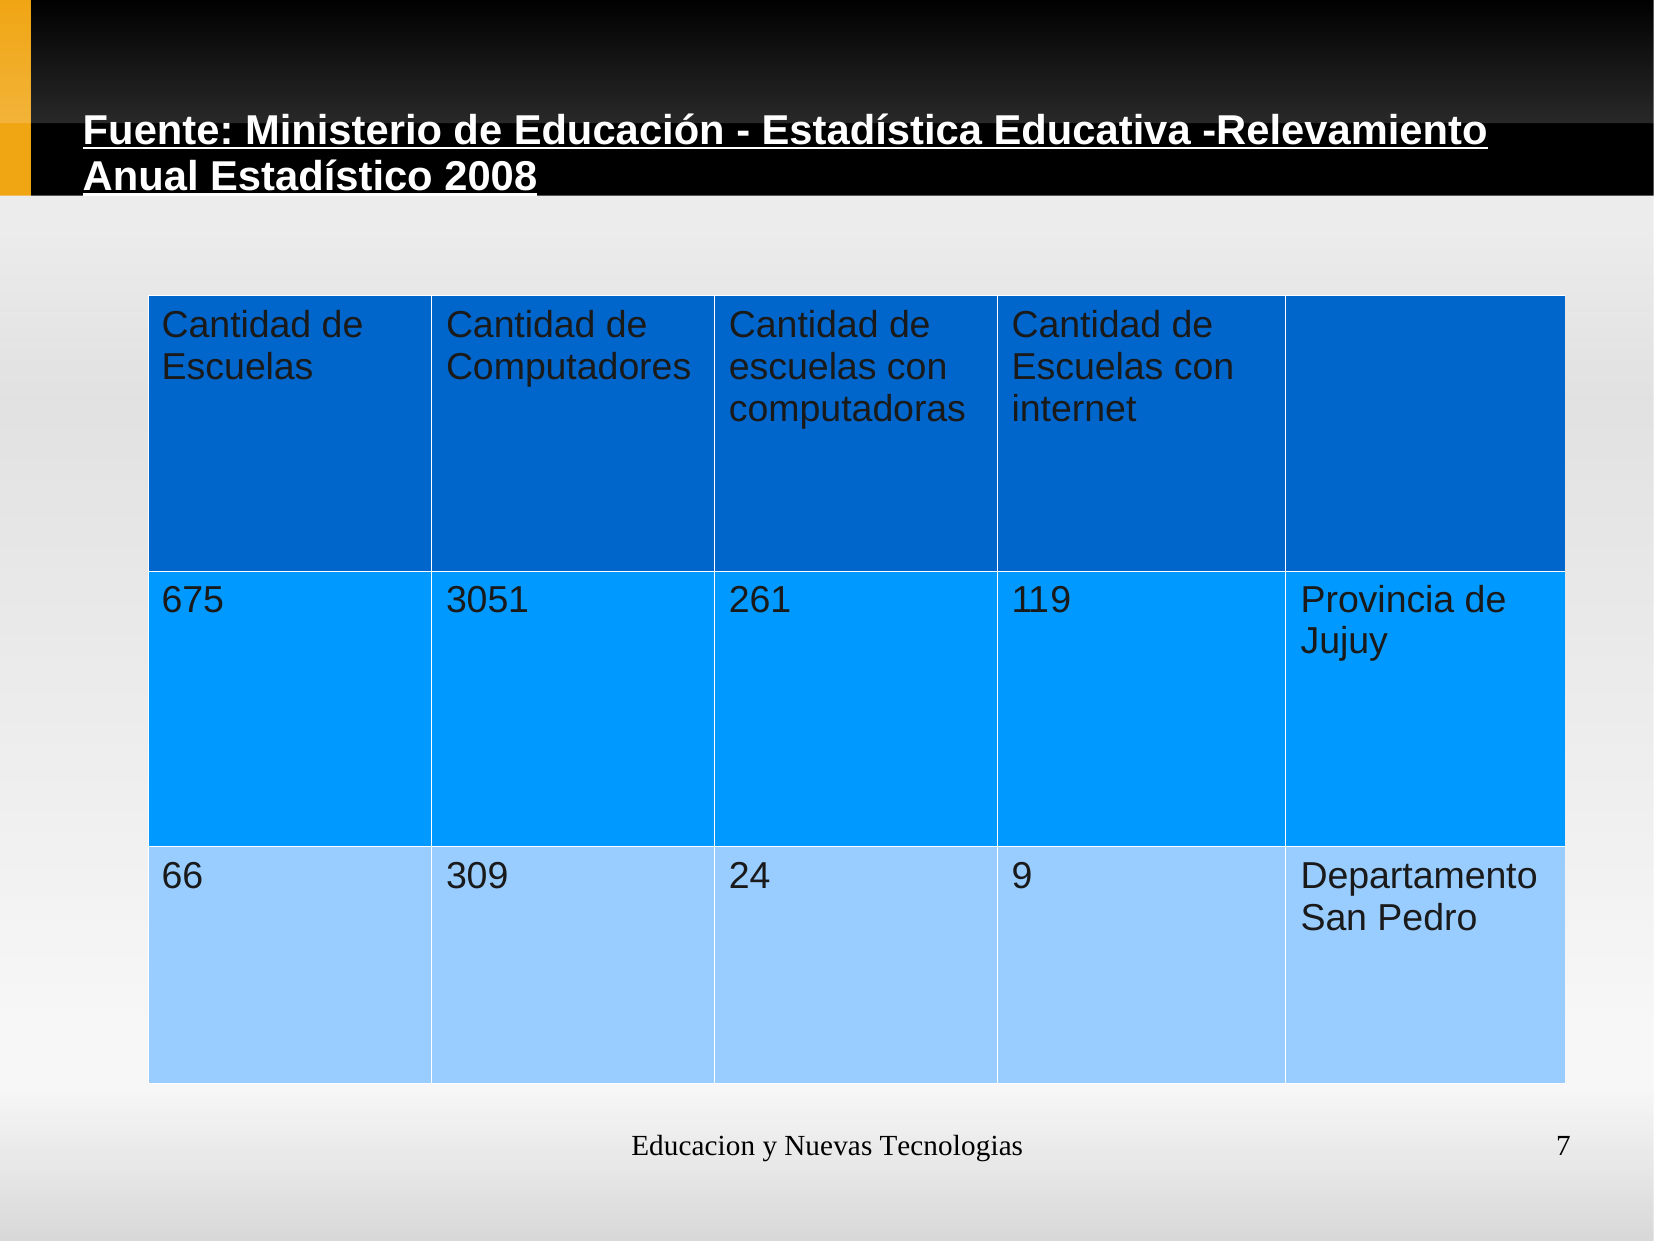

# Fuente: Ministerio de Educación - Estadística Educativa -Relevamiento Anual Estadístico 2008
Educacion y Nuevas Tecnologias
7